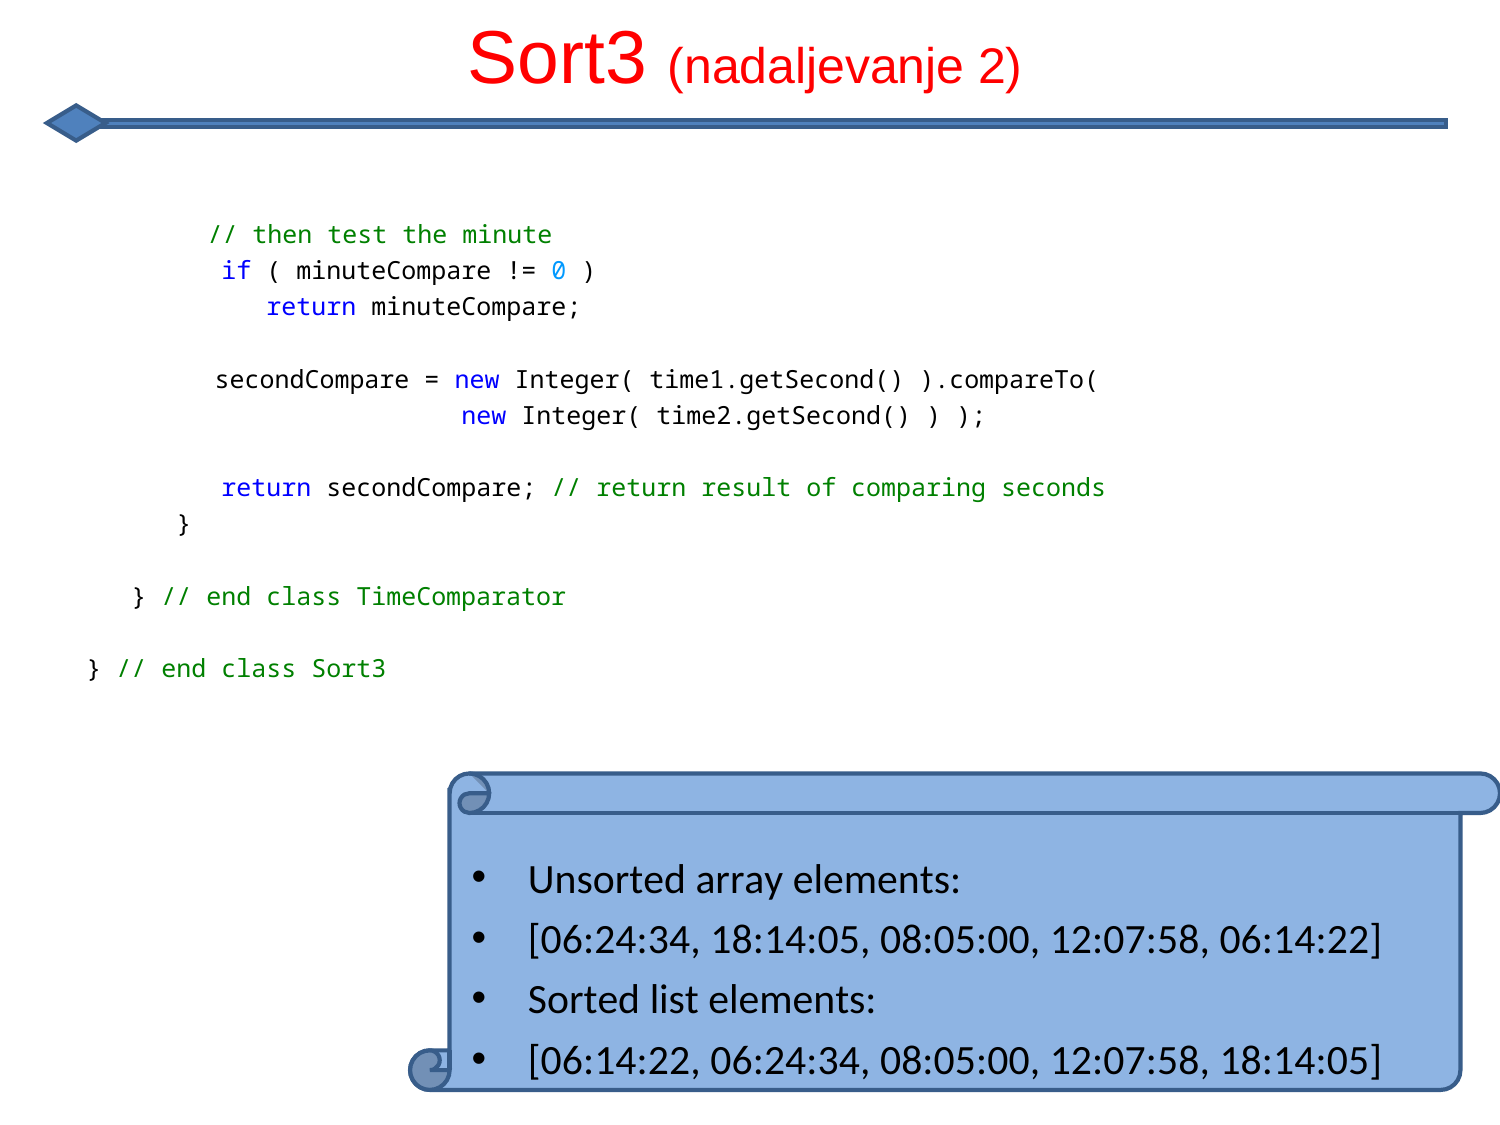

# Sort3 (nadaljevanje 2)
 // then test the minute
 if ( minuteCompare != 0 )
 return minuteCompare;
 secondCompare = new Integer( time1.getSecond() ).compareTo(
 new Integer( time2.getSecond() ) );
 return secondCompare; // return result of comparing seconds
 }
 } // end class TimeComparator
 } // end class Sort3
Unsorted array elements:
[06:24:34, 18:14:05, 08:05:00, 12:07:58, 06:14:22]
Sorted list elements:
[06:14:22, 06:24:34, 08:05:00, 12:07:58, 18:14:05]